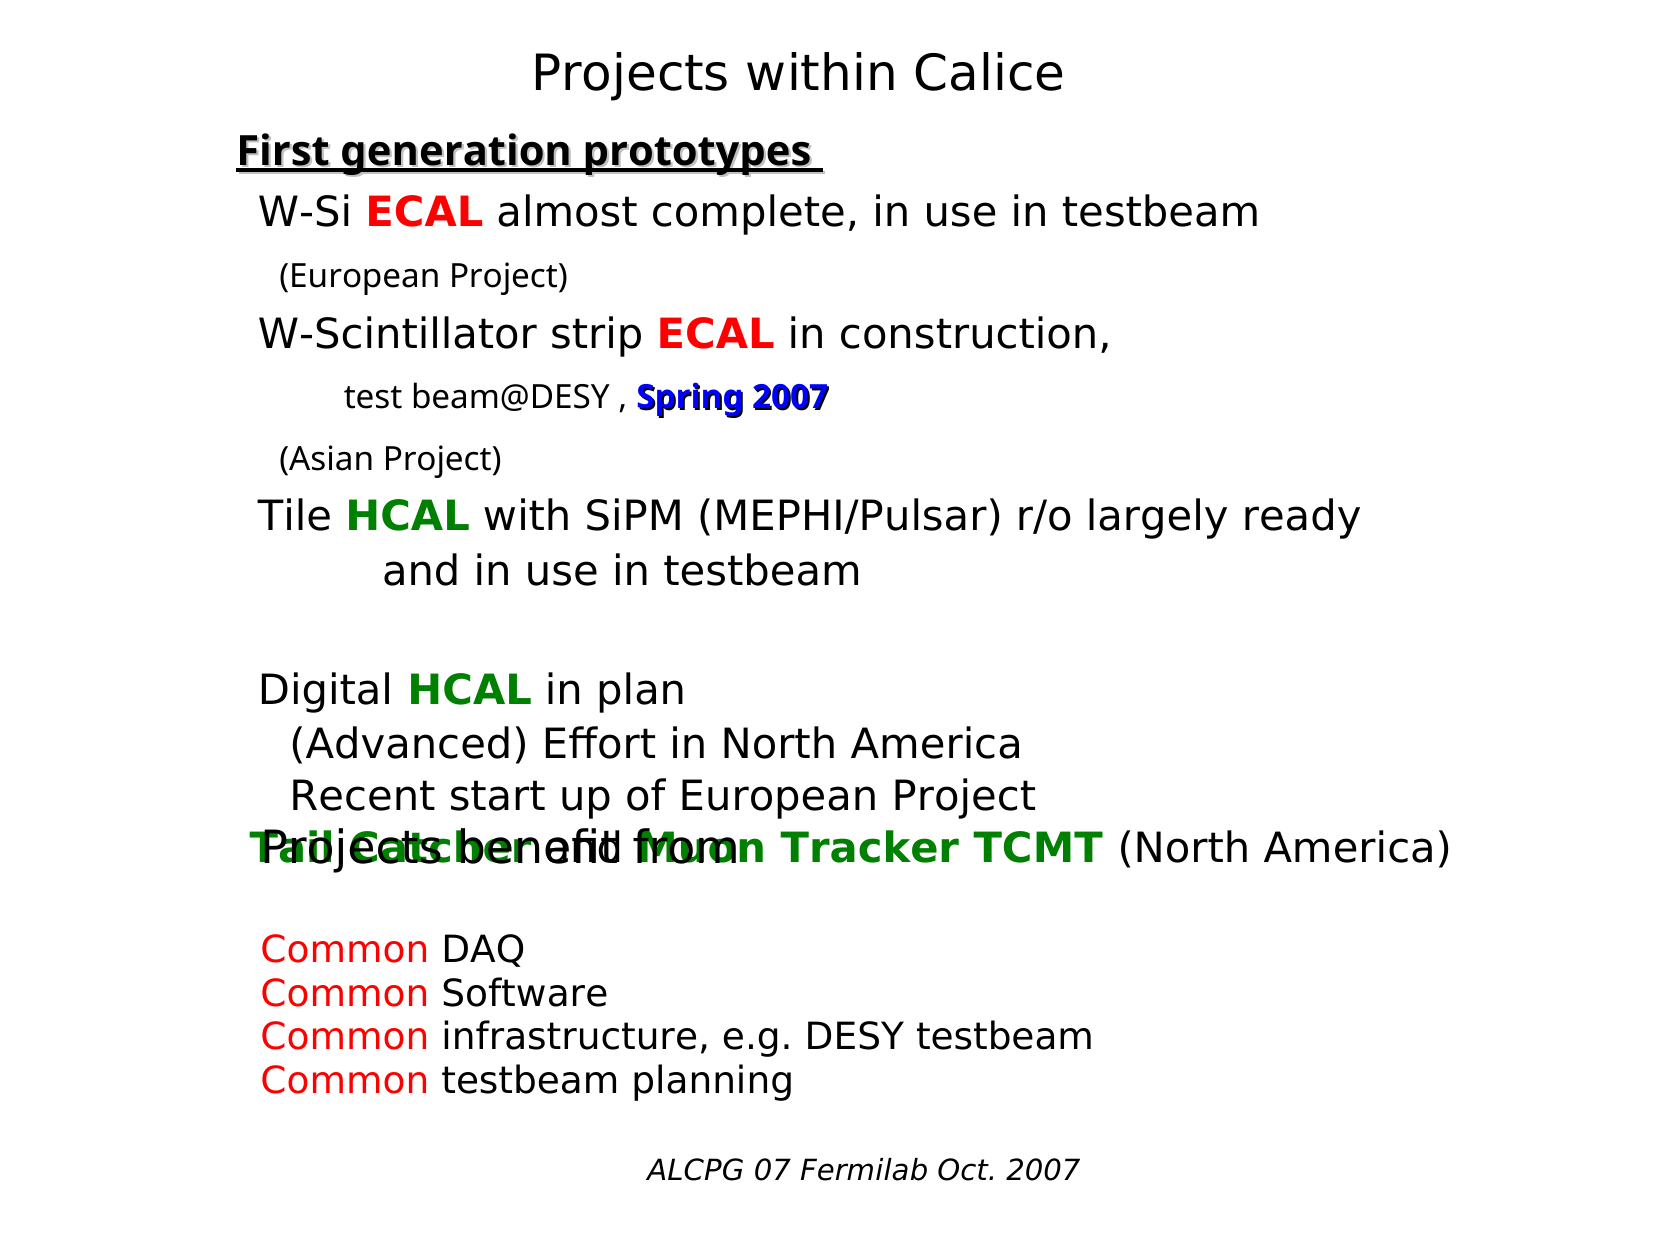

Projects within Calice
First generation prototypes
 W-Si ECAL almost complete, in use in testbeam
 (European Project)
 W-Scintillator strip ECAL in construction,
 test beam@DESY , Spring 2007
 (Asian Project)
 Tile HCAL with SiPM (MEPHI/Pulsar) r/o largely ready
 and in use in testbeam
 Digital HCAL in plan
 (Advanced) Effort in North America
 Recent start up of European Project
 Tail Catcher and Muon Tracker TCMT (North America)
Projects benefit from
Common DAQ
Common Software
Common infrastructure, e.g. DESY testbeam
Common testbeam planning